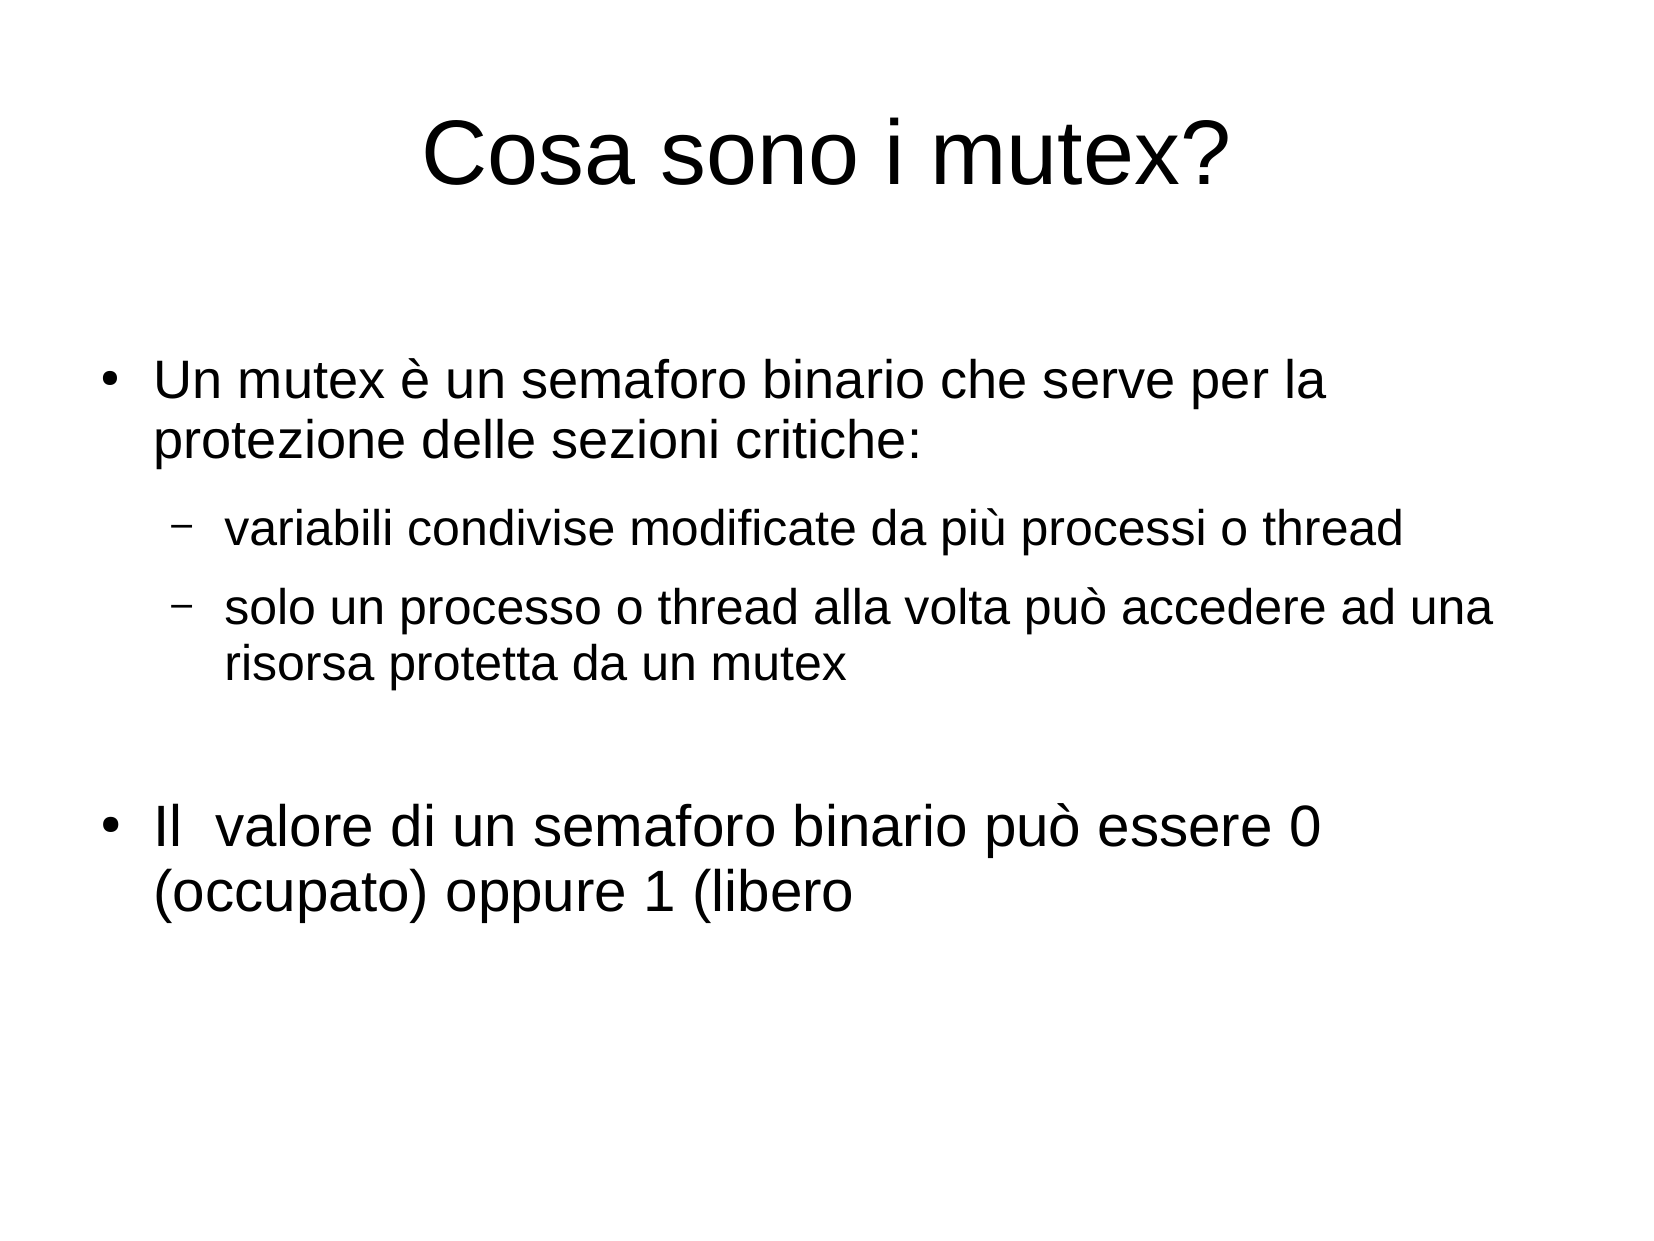

# Cosa sono i mutex?
Un mutex è un semaforo binario che serve per la protezione delle sezioni critiche:
variabili condivise modificate da più processi o thread
solo un processo o thread alla volta può accedere ad una risorsa protetta da un mutex
Il valore di un semaforo binario può essere 0 (occupato) oppure 1 (libero